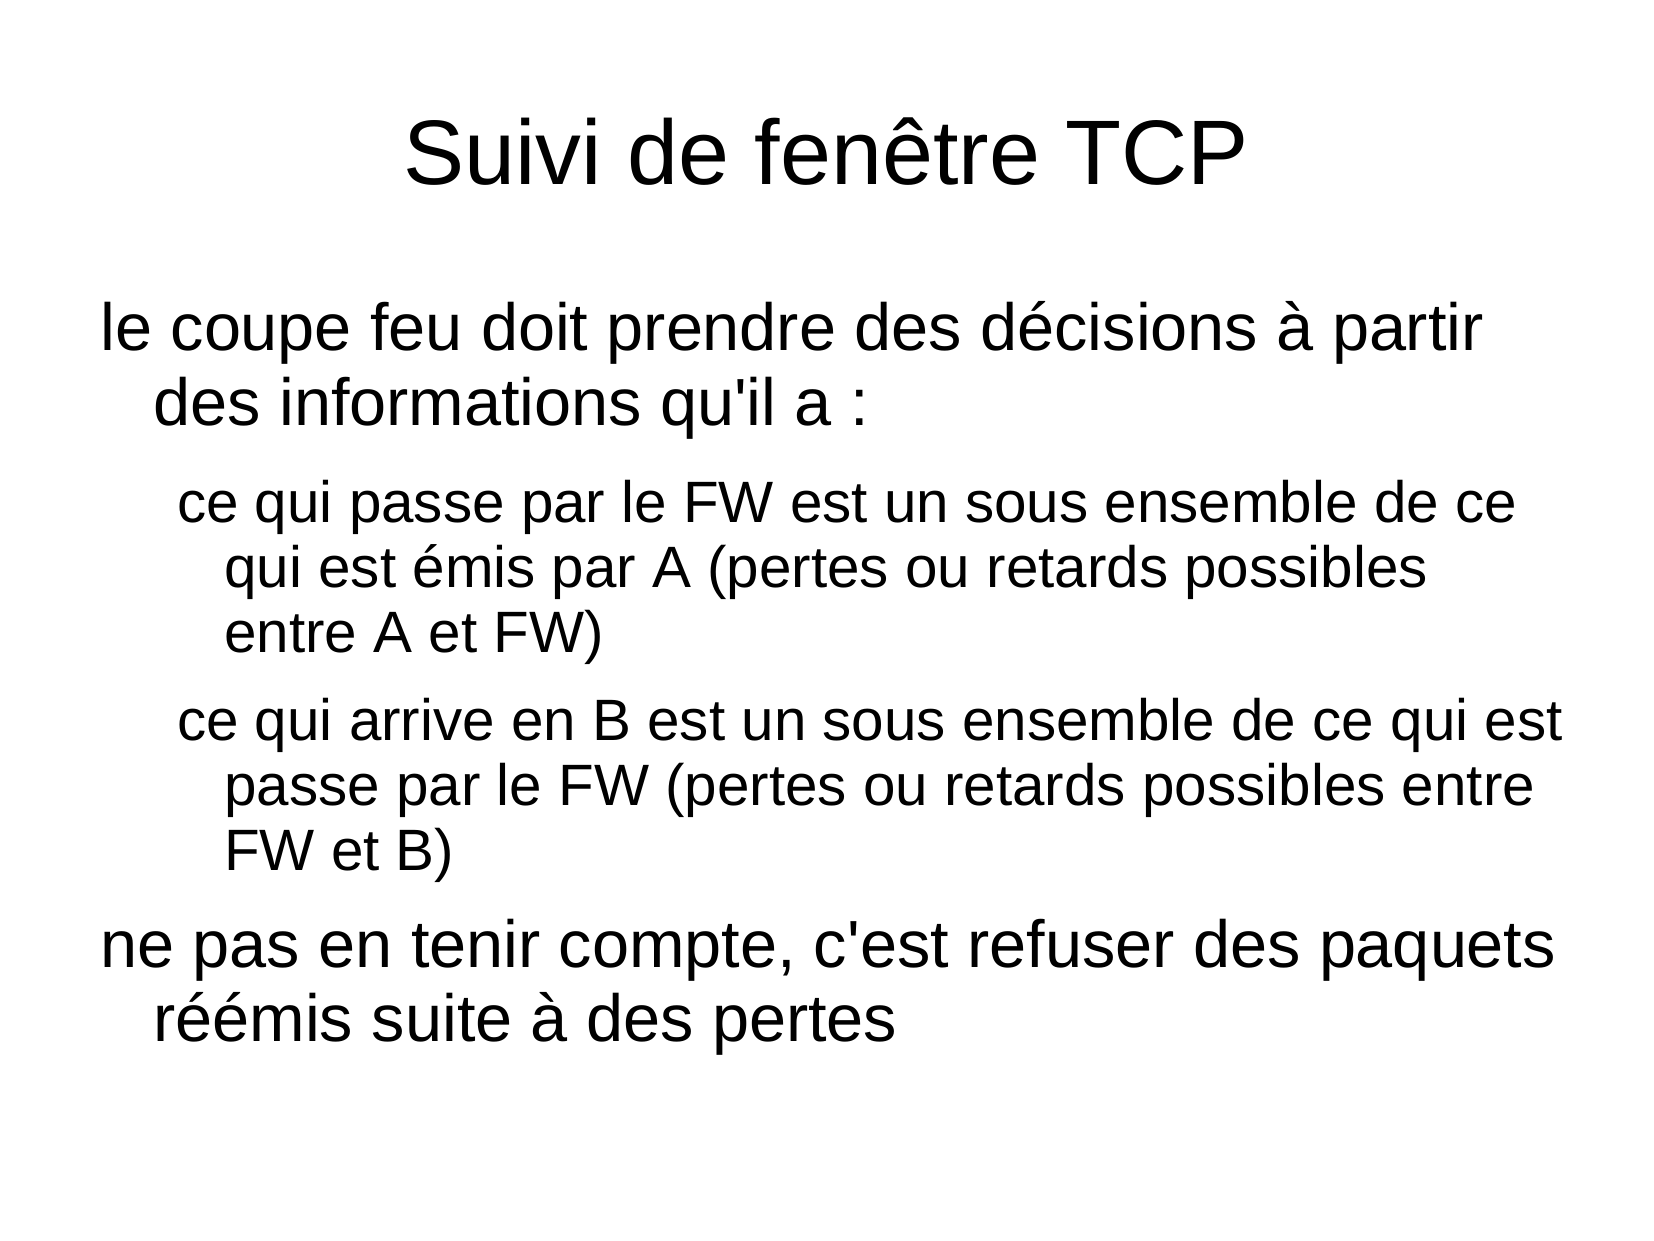

# Suivi de fenêtre TCP
le coupe feu doit prendre des décisions à partir des informations qu'il a :
ce qui passe par le FW est un sous ensemble de ce qui est émis par A (pertes ou retards possibles entre A et FW)
ce qui arrive en B est un sous ensemble de ce qui est passe par le FW (pertes ou retards possibles entre FW et B)
ne pas en tenir compte, c'est refuser des paquets réémis suite à des pertes